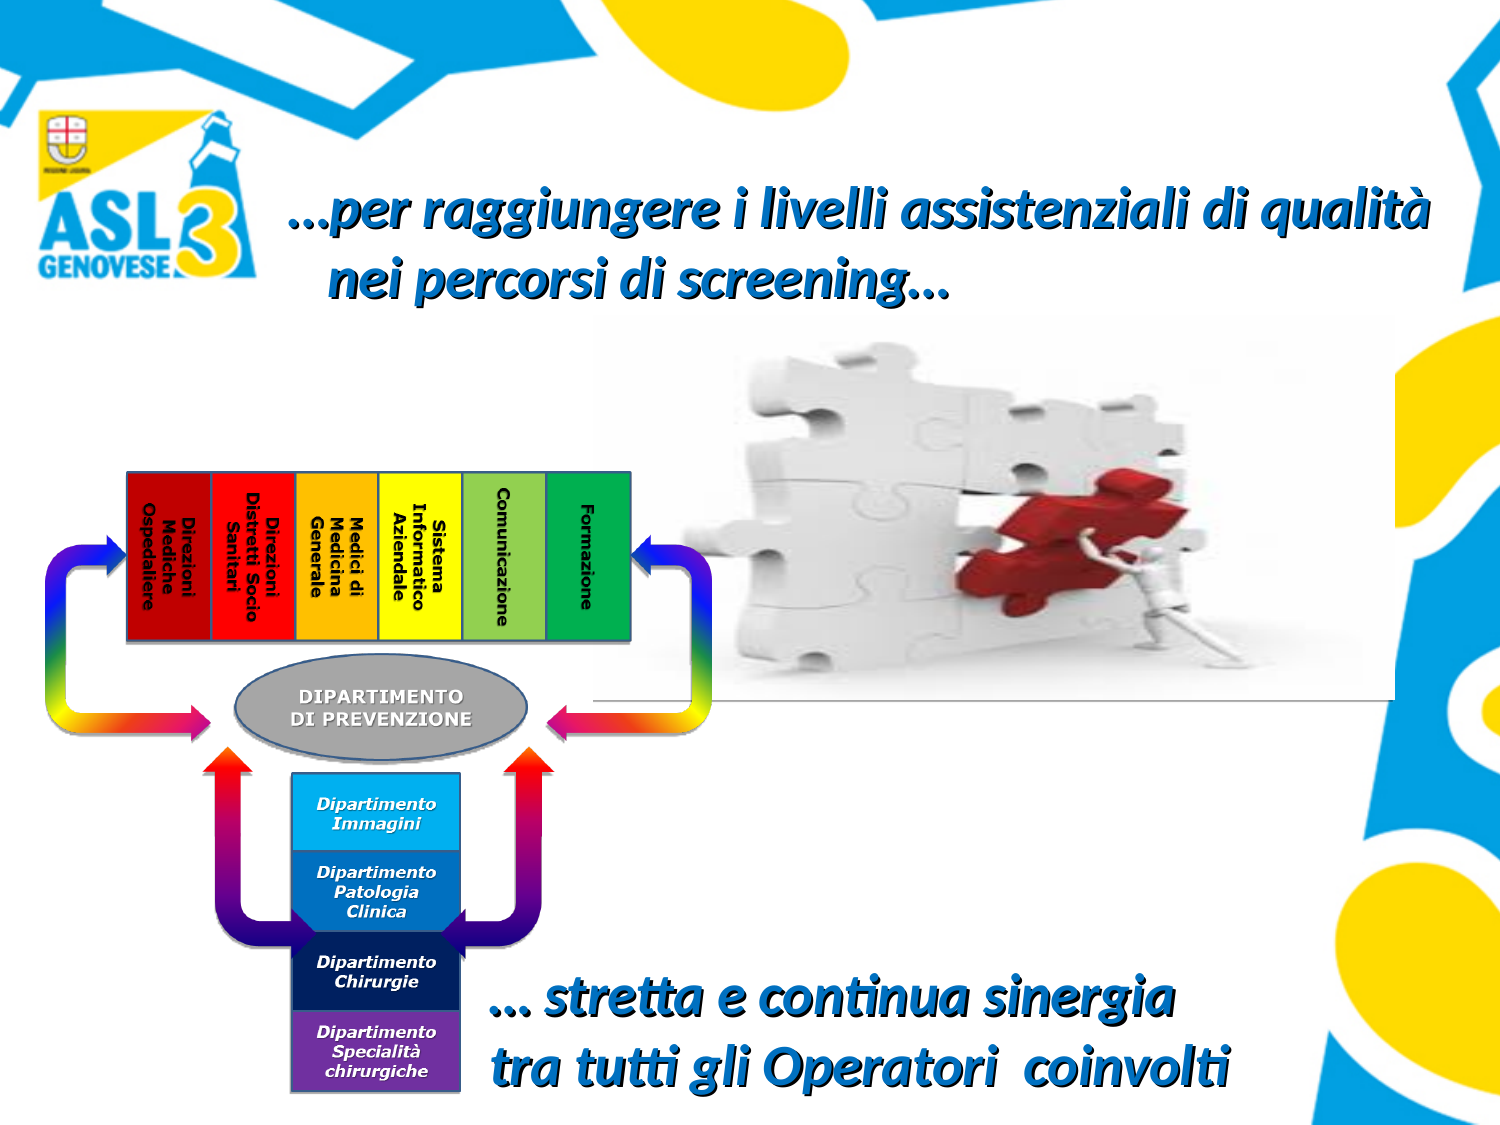

…per raggiungere i livelli assistenziali di qualità
 nei percorsi di screening…
… stretta e continua sinergia
tra tutti gli Operatori coinvolti